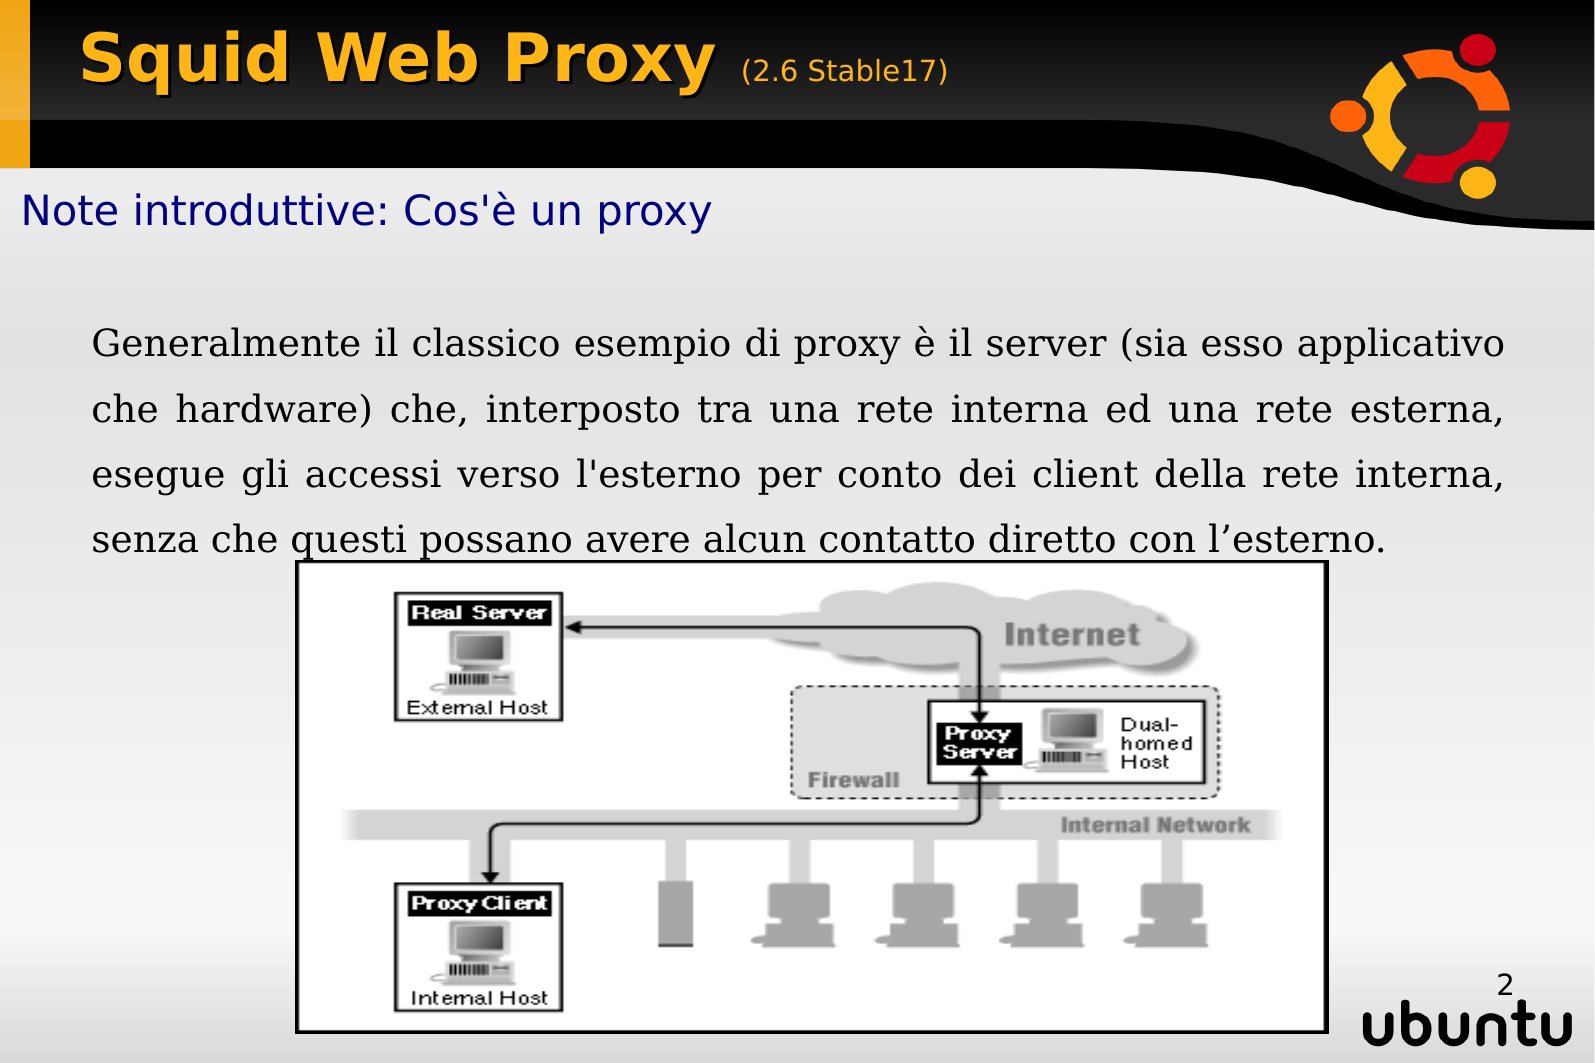

Squid Web Proxy (2.6 Stable17)
Note introduttive: Cos'è un proxy
Generalmente il classico esempio di proxy è il server (sia esso applicativo che hardware) che, interposto tra una rete interna ed una rete esterna, esegue gli accessi verso l'esterno per conto dei client della rete interna, senza che questi possano avere alcun contatto diretto con l’esterno.
2